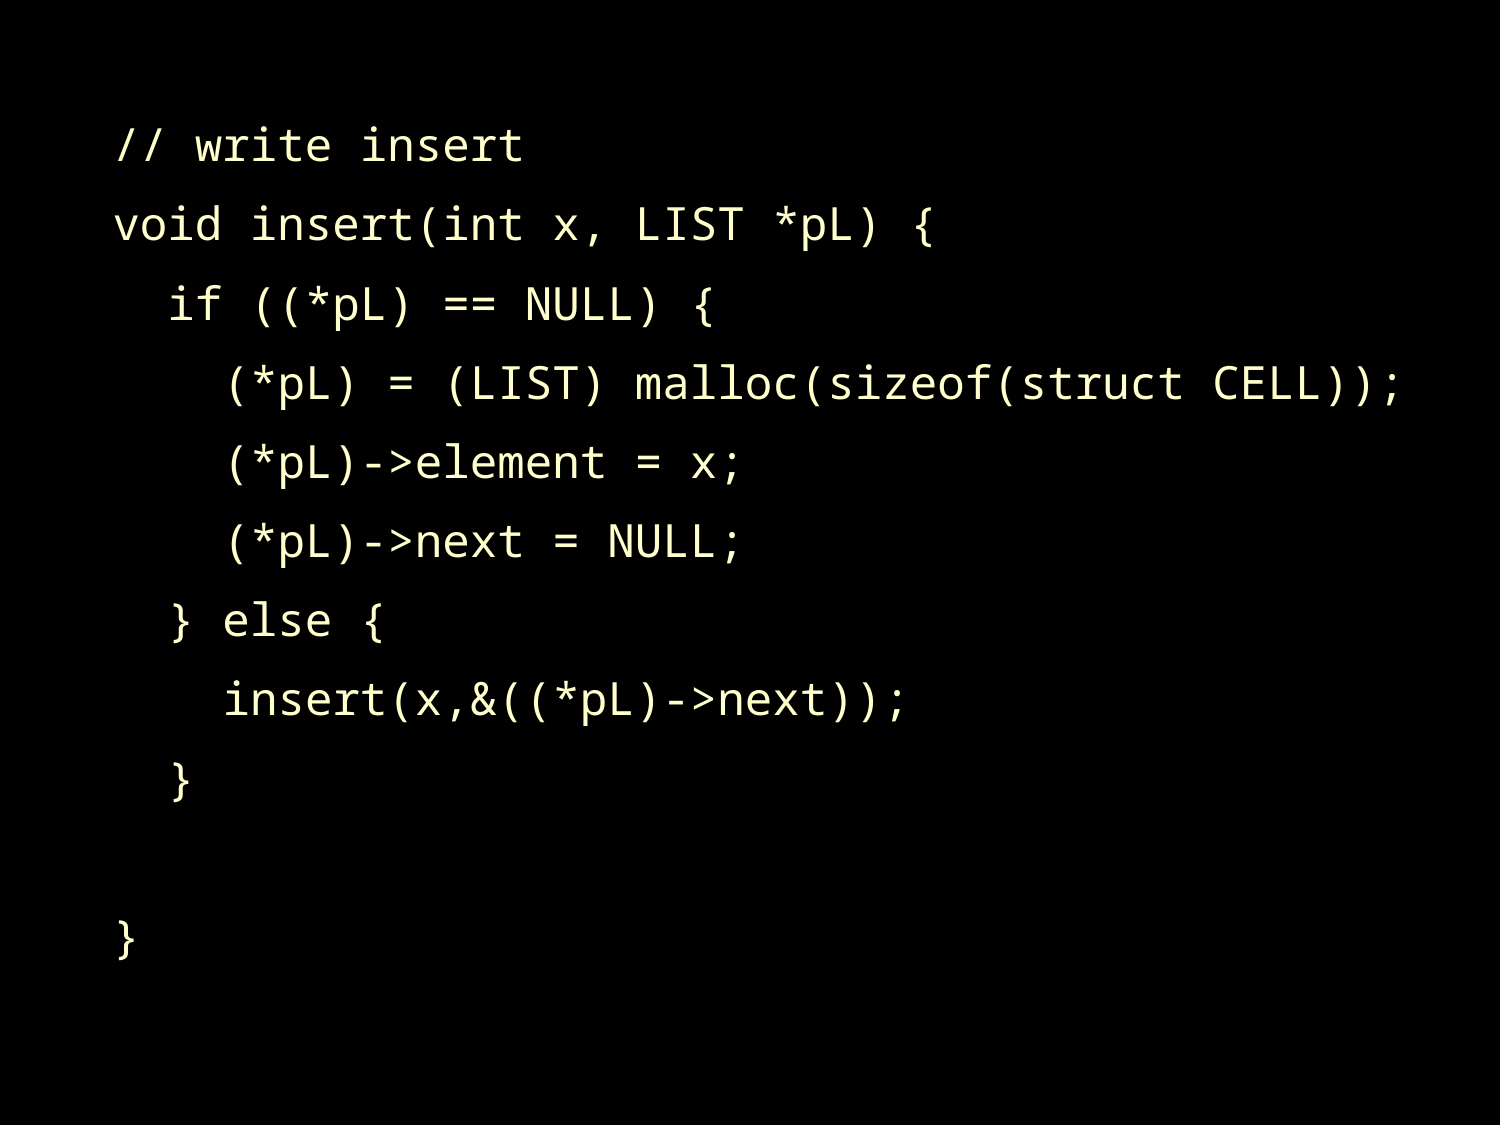

# // write insert
void insert(int x, LIST *pL) {
 if ((*pL) == NULL) {
 (*pL) = (LIST) malloc(sizeof(struct CELL));
 (*pL)->element = x;
 (*pL)->next = NULL;
 } else {
 insert(x,&((*pL)->next));
 }
}